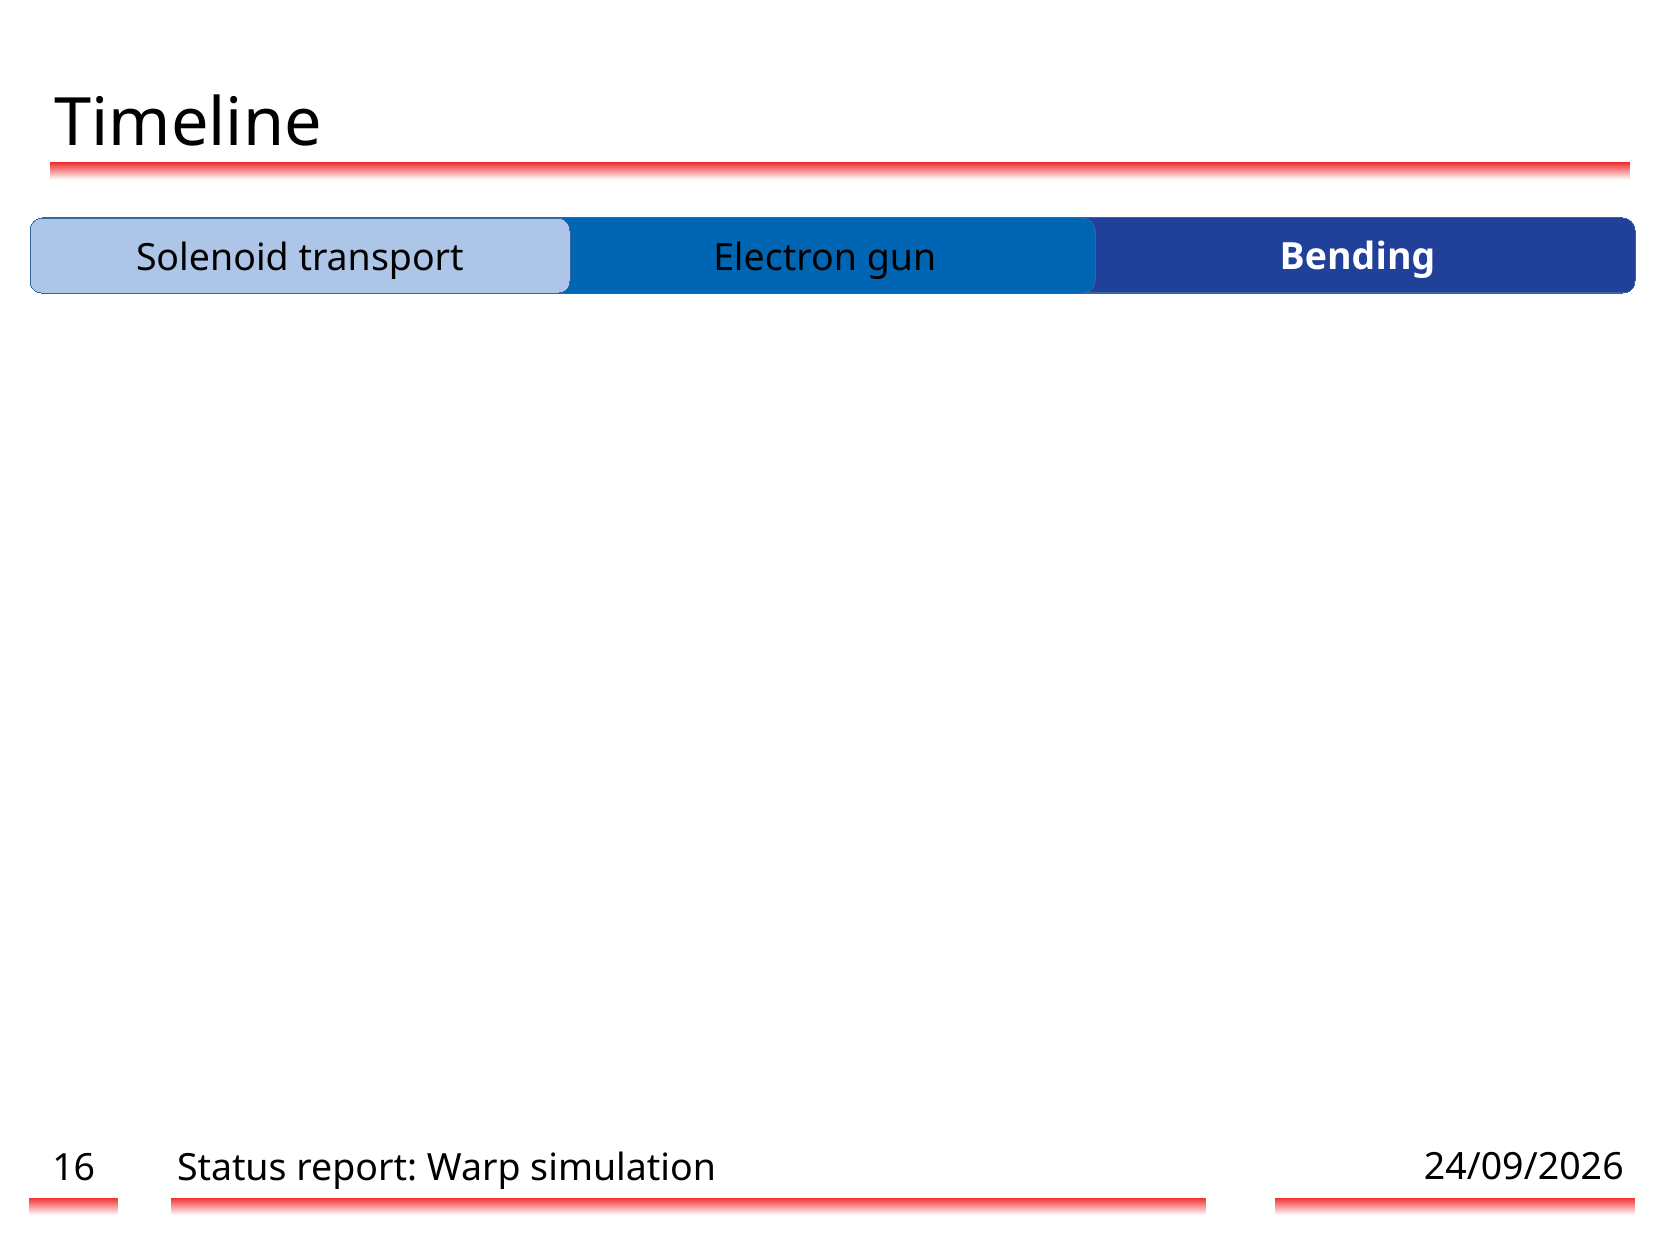

# Timeline
														Bending
			Electron gun
Solenoid transport
16
Status report: Warp simulation